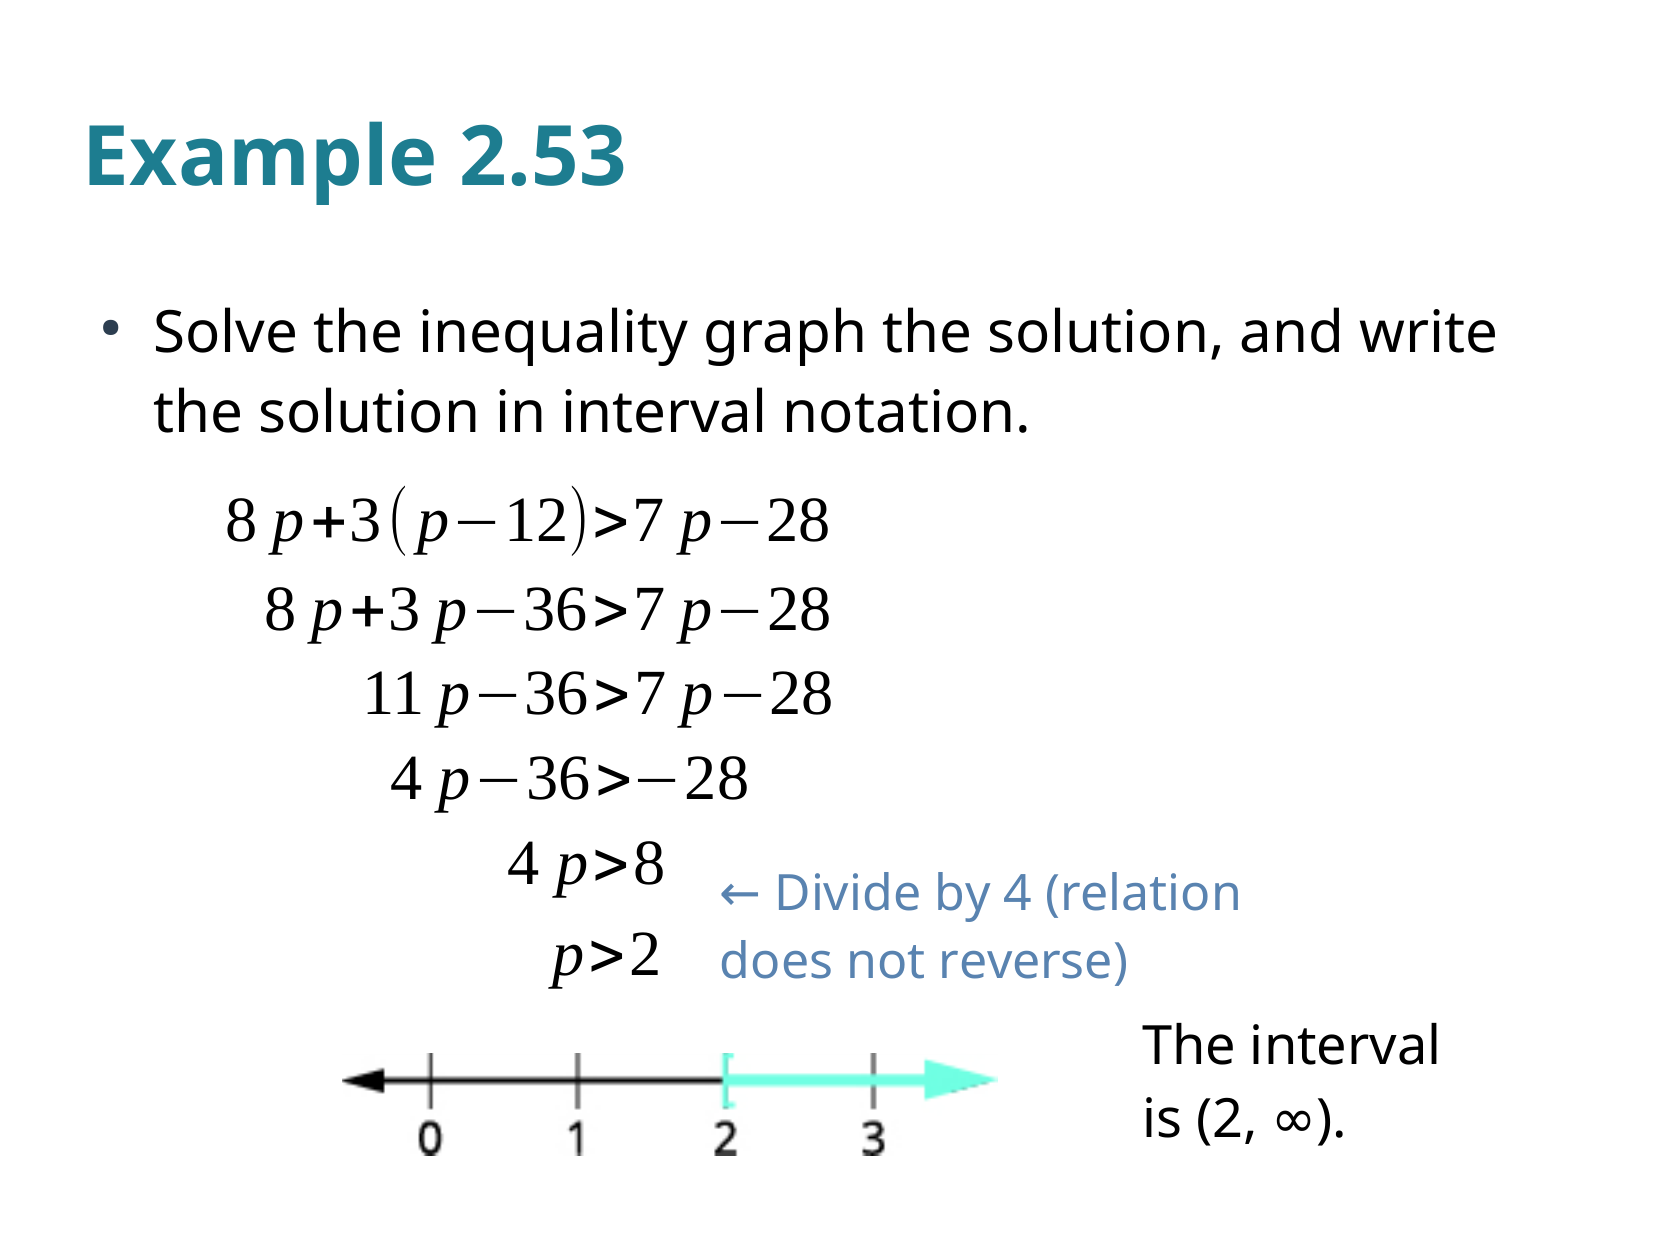

# Example 2.53
Solve the inequality graph the solution, and write the solution in interval notation.
← Divide by 4 (relation does not reverse)
The interval is (2, ∞).